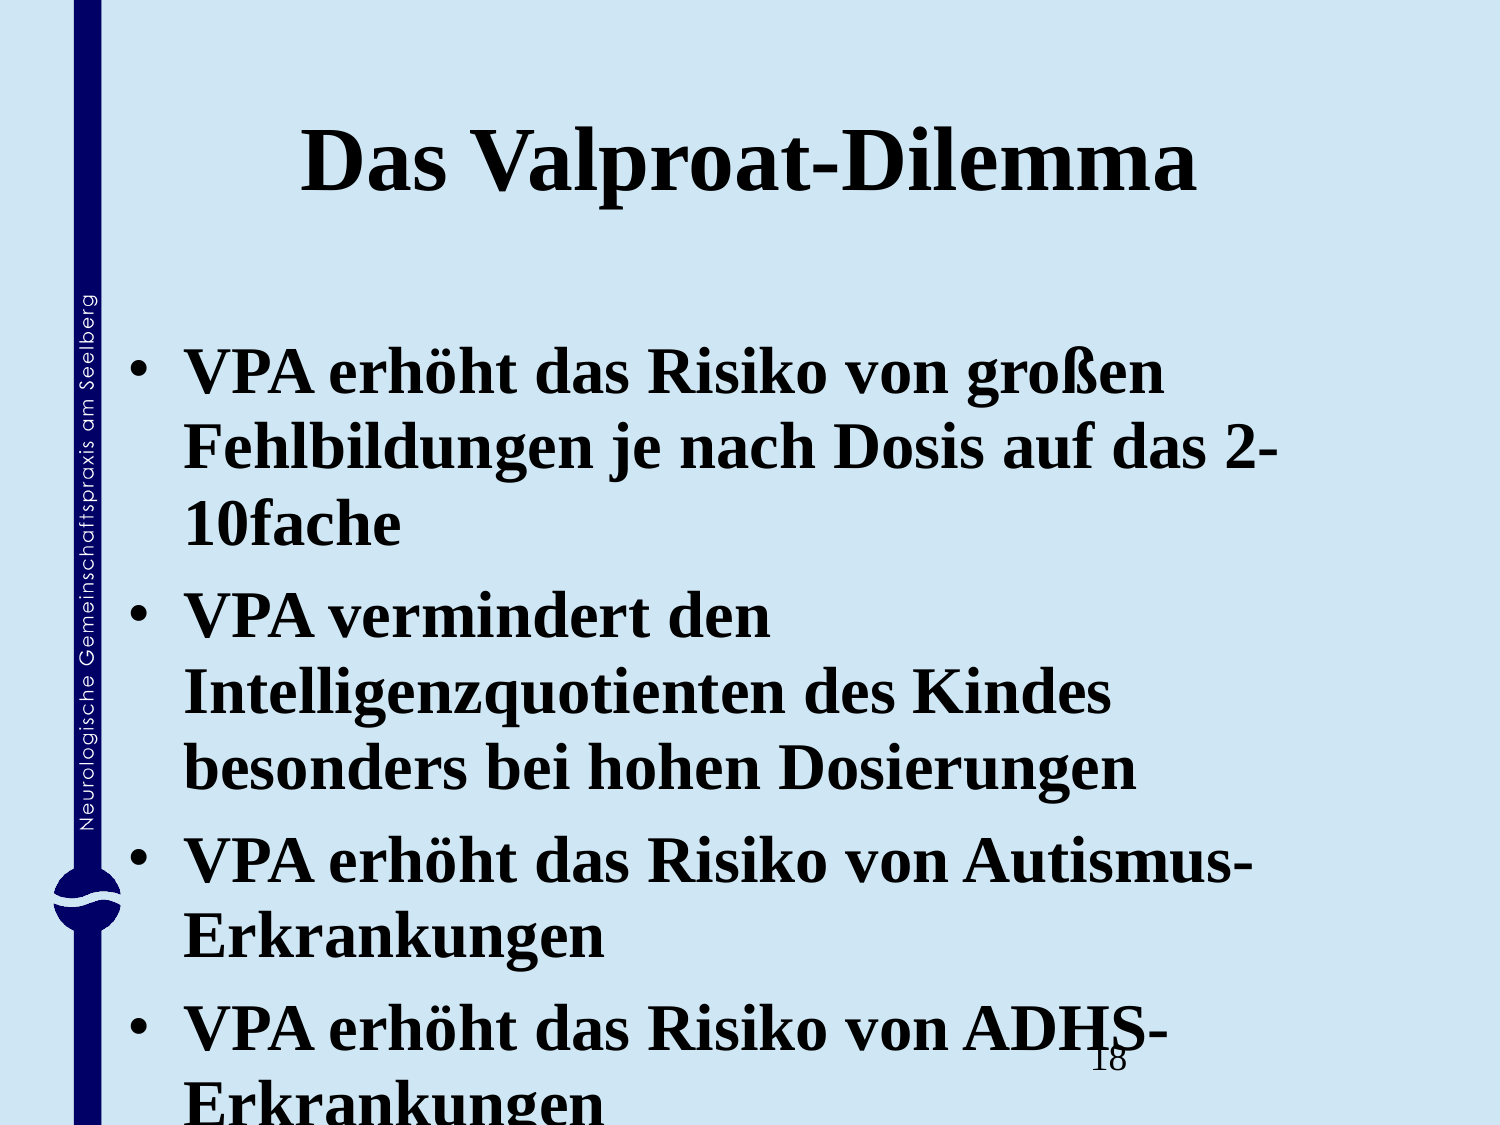

# Das Valproat-Dilemma
VPA erhöht das Risiko von großen Fehlbildungen je nach Dosis auf das 2-10fache
VPA vermindert den Intelligenzquotienten des Kindes besonders bei hohen Dosierungen
VPA erhöht das Risiko von Autismus-Erkrankungen
VPA erhöht das Risiko von ADHS-Erkrankungen
Aber: VPA wirkt oft besser als alle anderen Medikamente